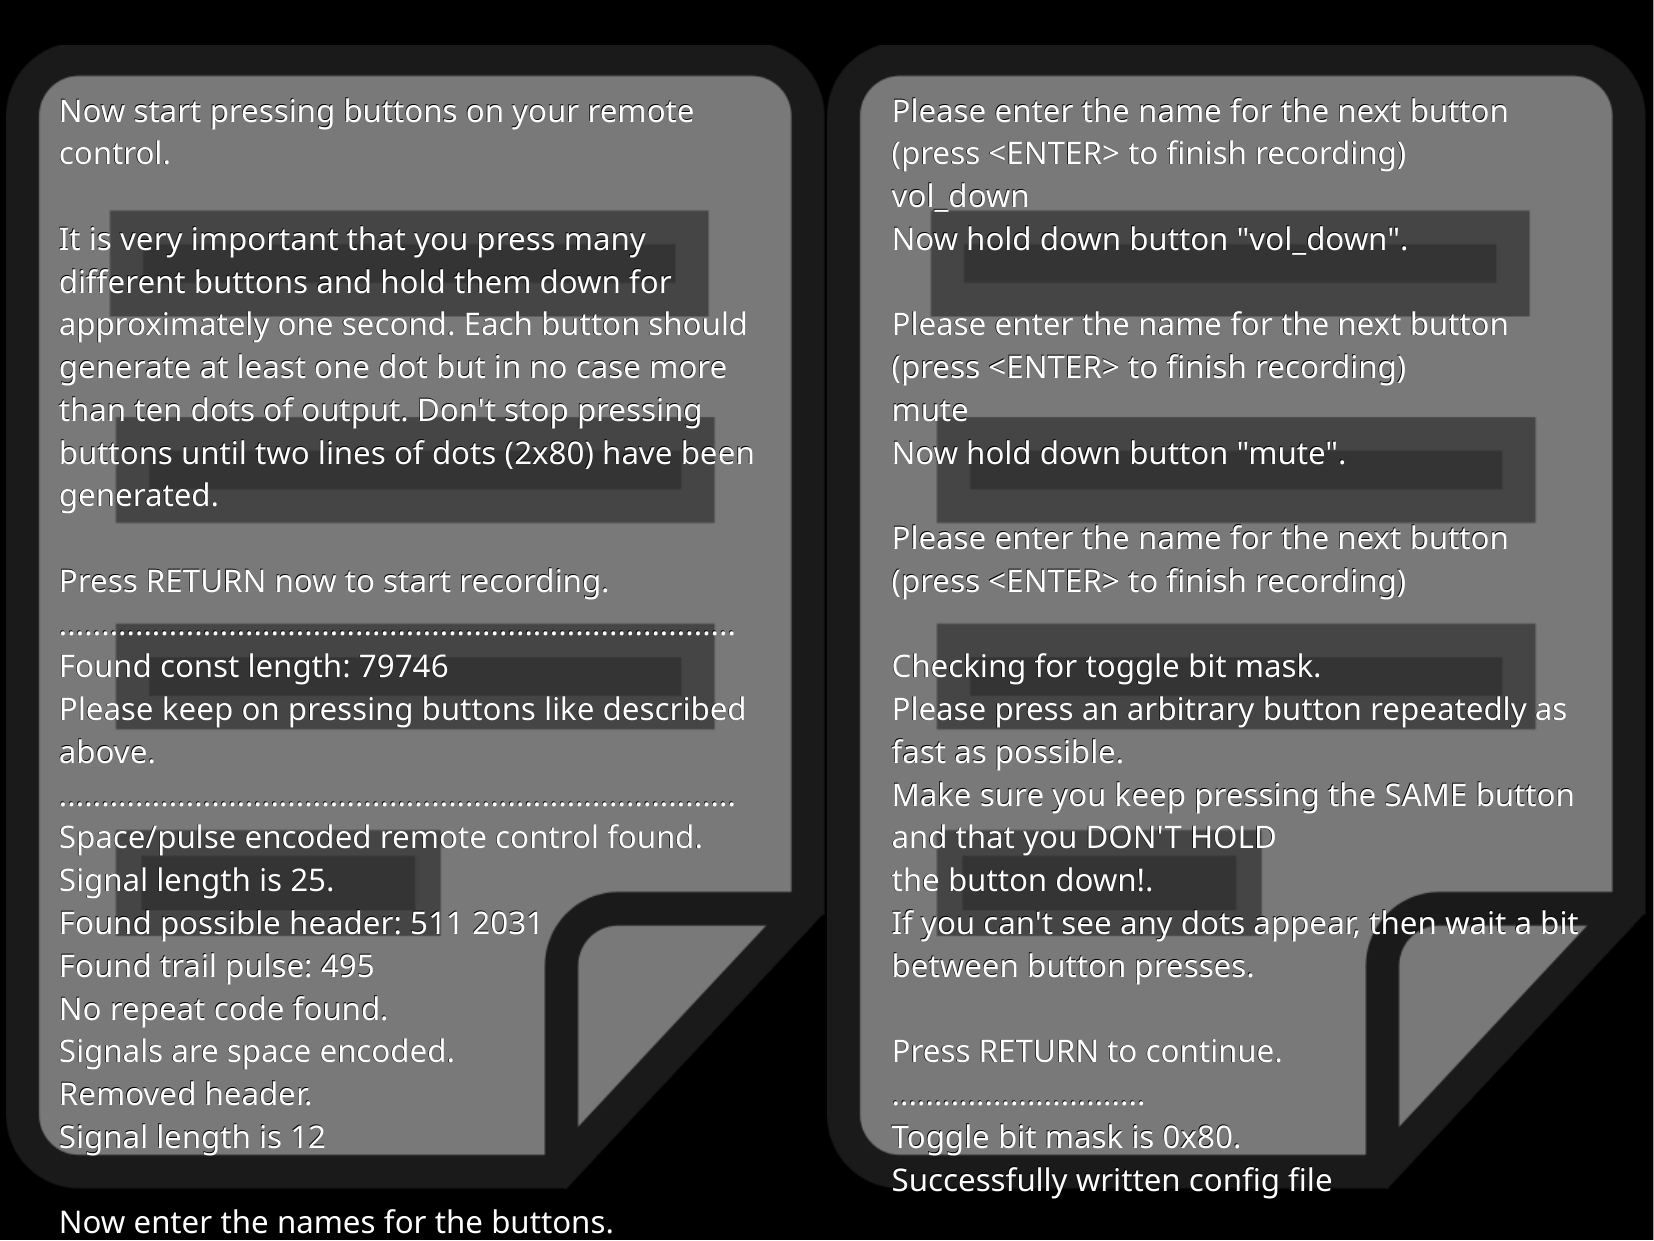

# Now start pressing buttons on your remote control.
It is very important that you press many different buttons and hold them down for approximately one second. Each button should generate at least one dot but in no case more than ten dots of output. Don't stop pressing buttons until two lines of dots (2x80) have been generated.
Press RETURN now to start recording.
................................................................................
Found const length: 79746
Please keep on pressing buttons like described above.
................................................................................
Space/pulse encoded remote control found.
Signal length is 25.
Found possible header: 511 2031
Found trail pulse: 495
No repeat code found.
Signals are space encoded.
Removed header.
Signal length is 12
Now enter the names for the buttons.
Please enter the name for the next button
(press <ENTER> to finish recording)
vol_up
Now hold down button "vol_up"..
Please enter the name for the next button
(press <ENTER> to finish recording)
vol_down
Now hold down button "vol_down".
Please enter the name for the next button (press <ENTER> to finish recording)
mute
Now hold down button "mute".
Please enter the name for the next button (press <ENTER> to finish recording)
Checking for toggle bit mask.
Please press an arbitrary button repeatedly as fast as possible.
Make sure you keep pressing the SAME button and that you DON'T HOLD
the button down!.
If you can't see any dots appear, then wait a bit between button presses.
Press RETURN to continue.
..............................
Toggle bit mask is 0x80.
Successfully written config file
2010-09-11
Tux, allumes-nous la télé !
87